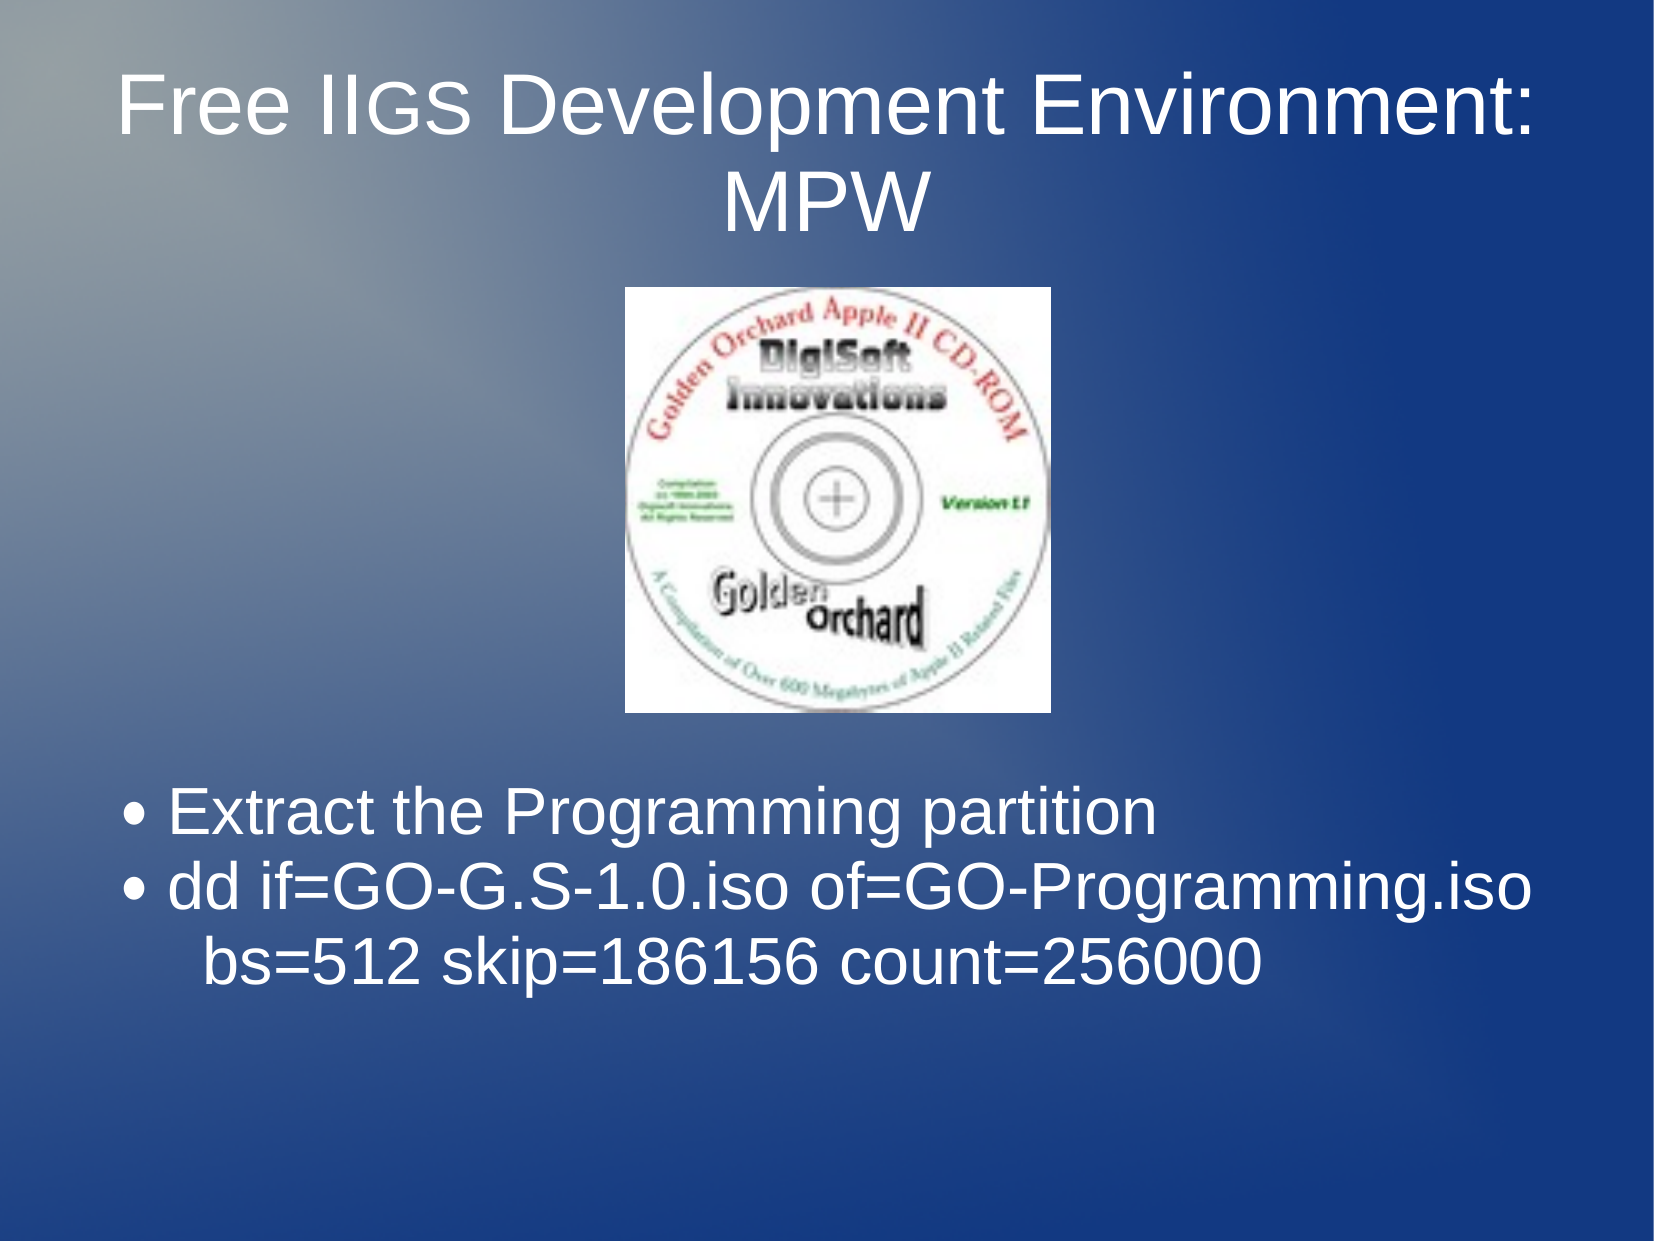

# Free IIGS Development Environment: MPW
Extract the Programming partition
dd if=GO-G.S-1.0.iso of=GO-Programming.iso bs=512 skip=186156 count=256000